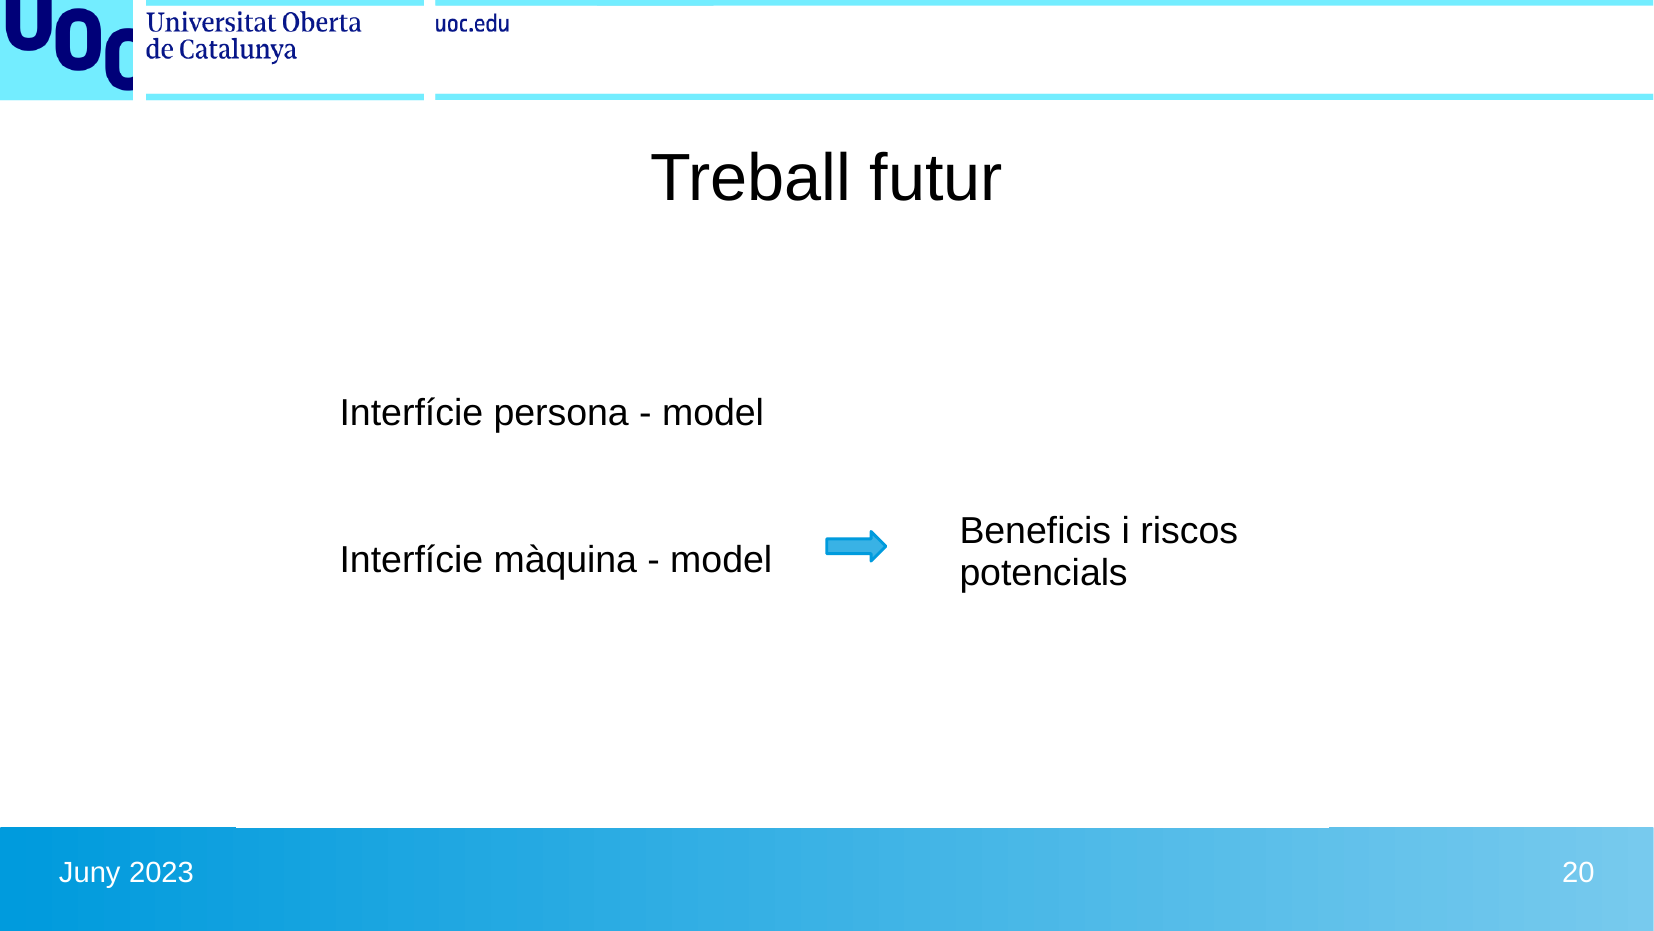

# Treball futur
Interfície persona - model
Beneficis i riscos potencials
Interfície màquina - model
20